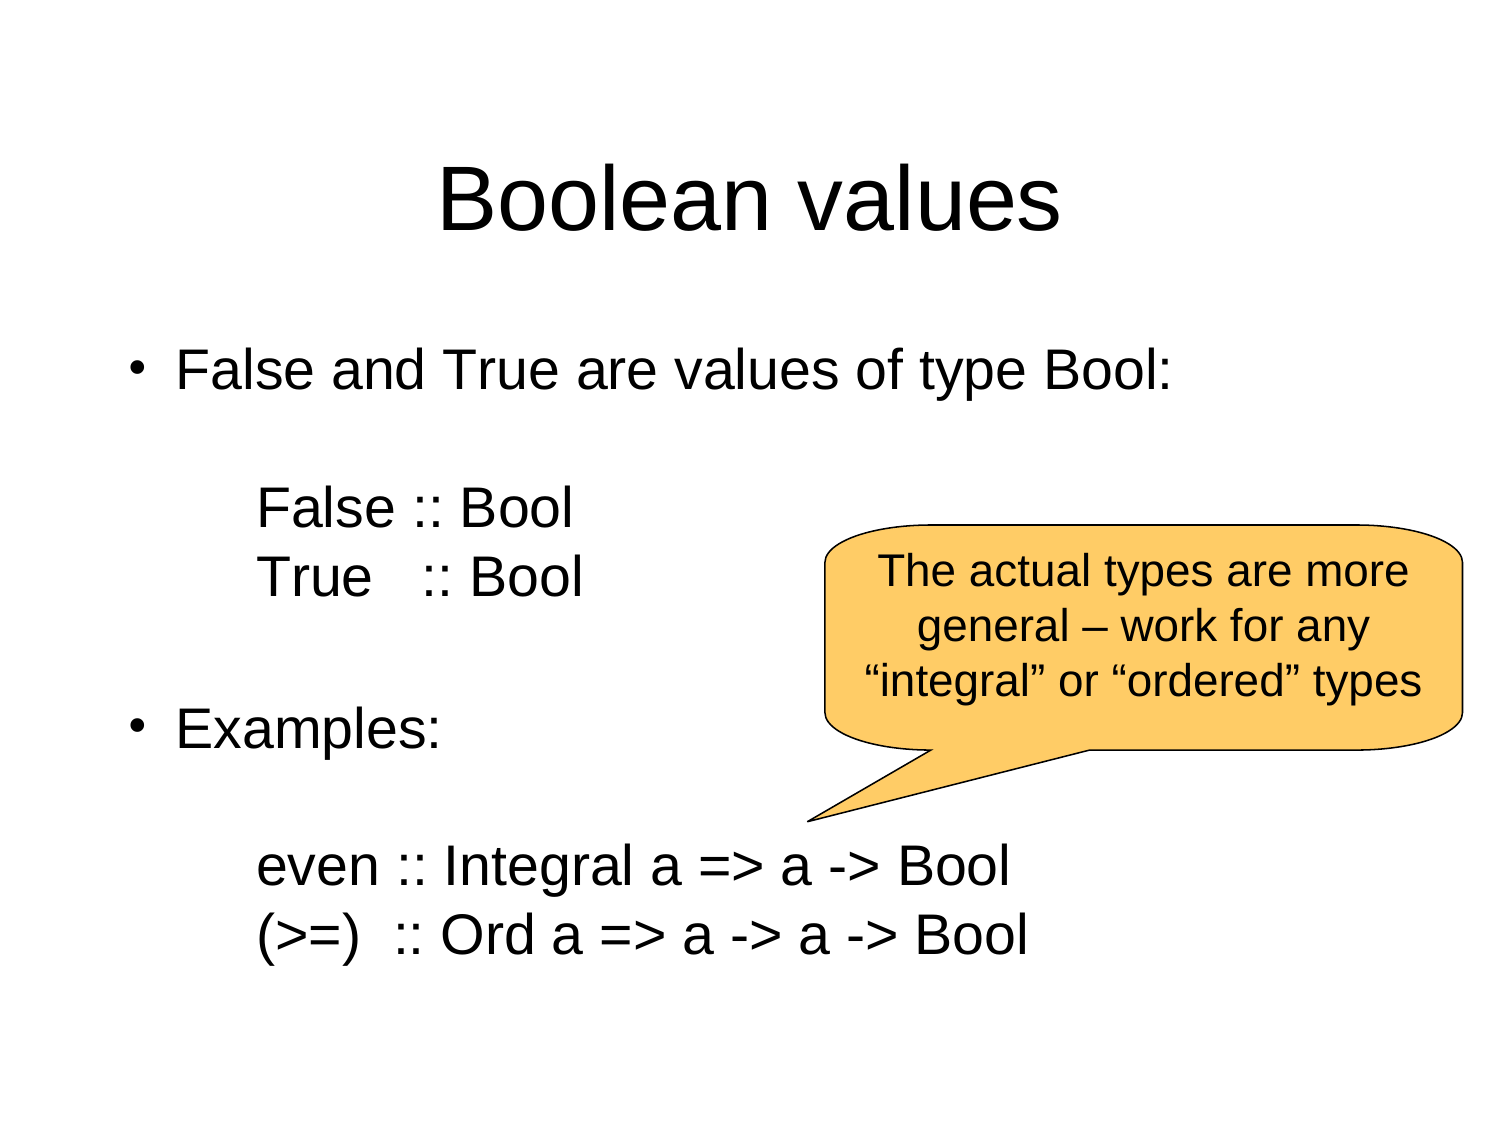

# Boolean values
False and True are values of type Bool:
	False :: Bool
	True :: Bool
Examples:
	even :: Integral a => a -> Bool
	(>=) :: Ord a => a -> a -> Bool
The actual types are more general – work for any “integral” or “ordered” types